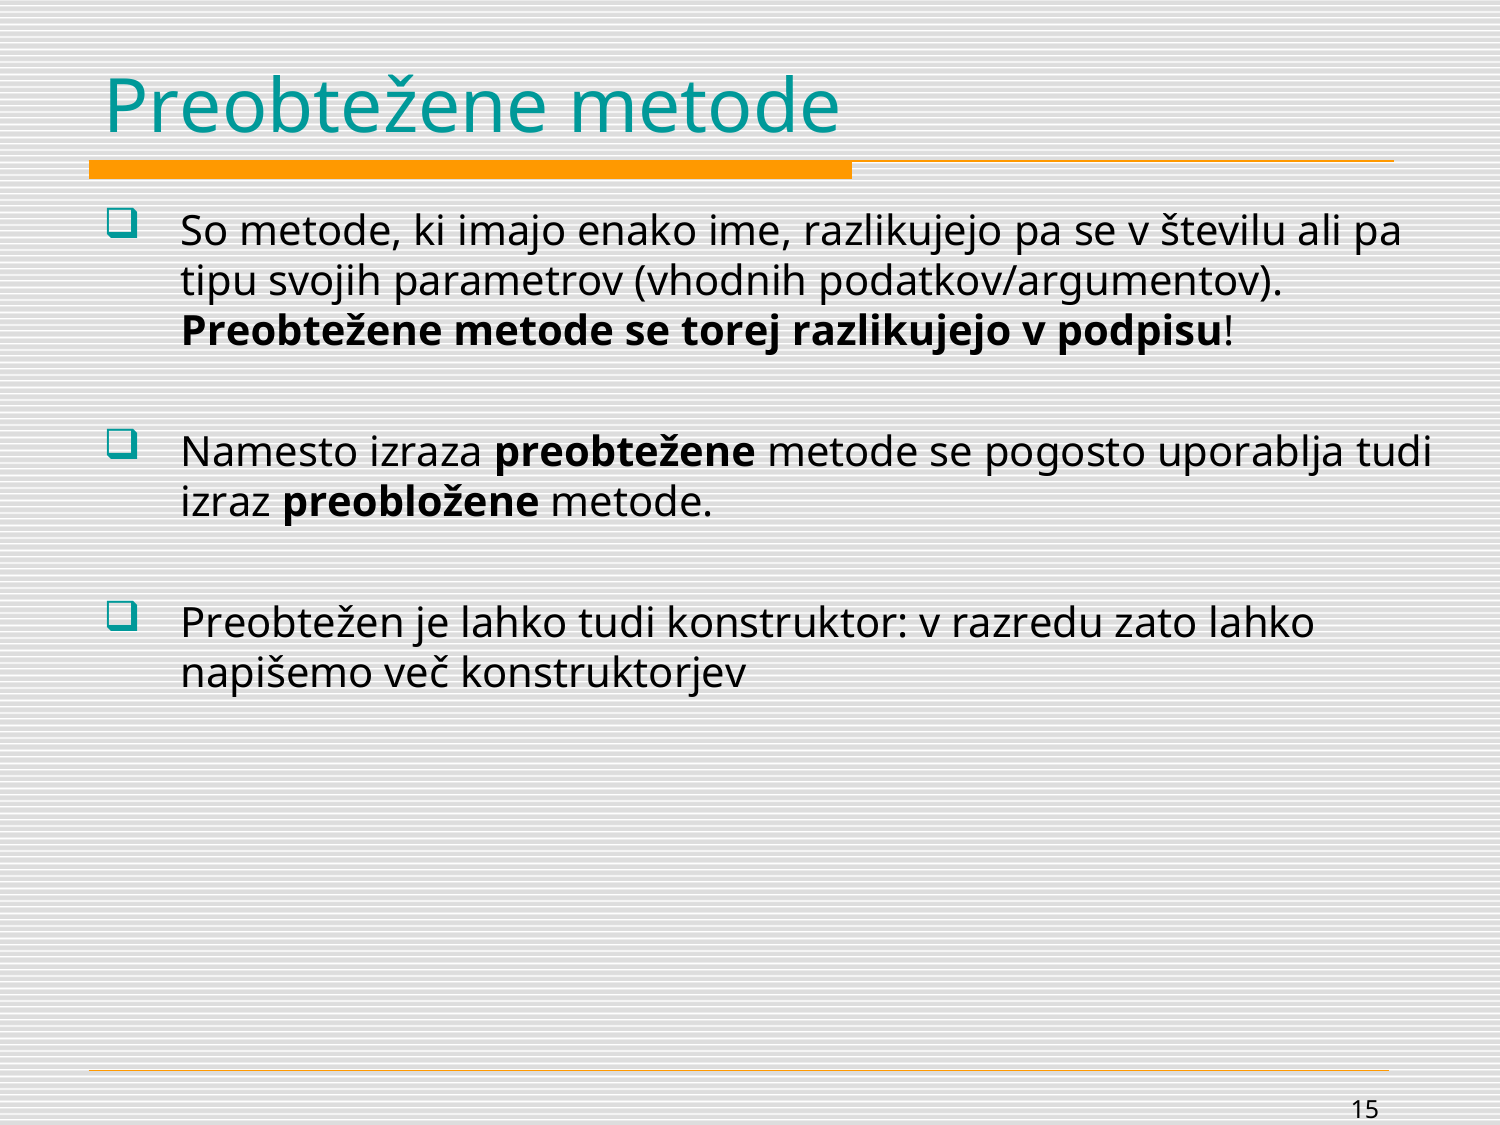

# Preobtežene metode
So metode, ki imajo enako ime, razlikujejo pa se v številu ali pa tipu svojih parametrov (vhodnih podatkov/argumentov). Preobtežene metode se torej razlikujejo v podpisu!
Namesto izraza preobtežene metode se pogosto uporablja tudi izraz preobložene metode.
Preobtežen je lahko tudi konstruktor: v razredu zato lahko napišemo več konstruktorjev